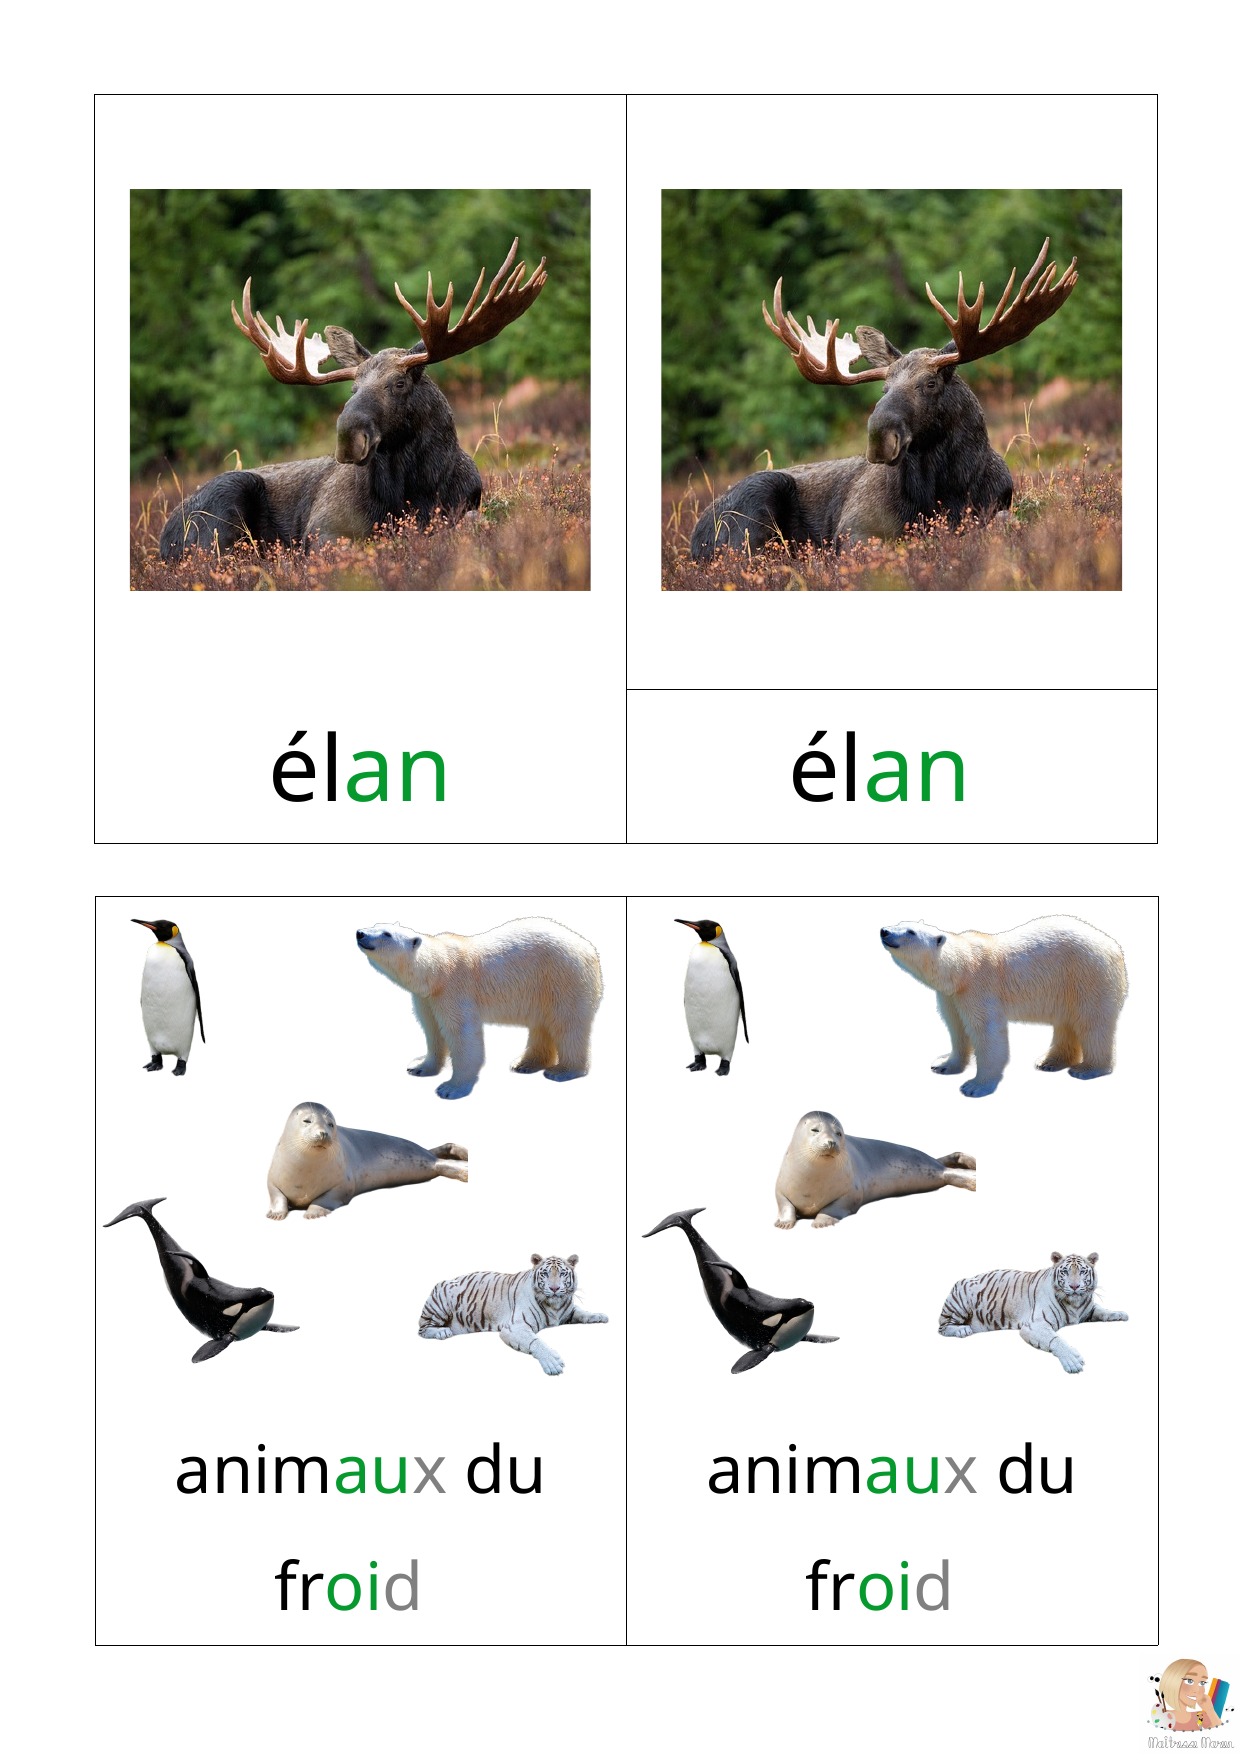

| | |
| --- | --- |
| élan | élan |
| | |
| --- | --- |
| animaux du froid | animaux du froid |